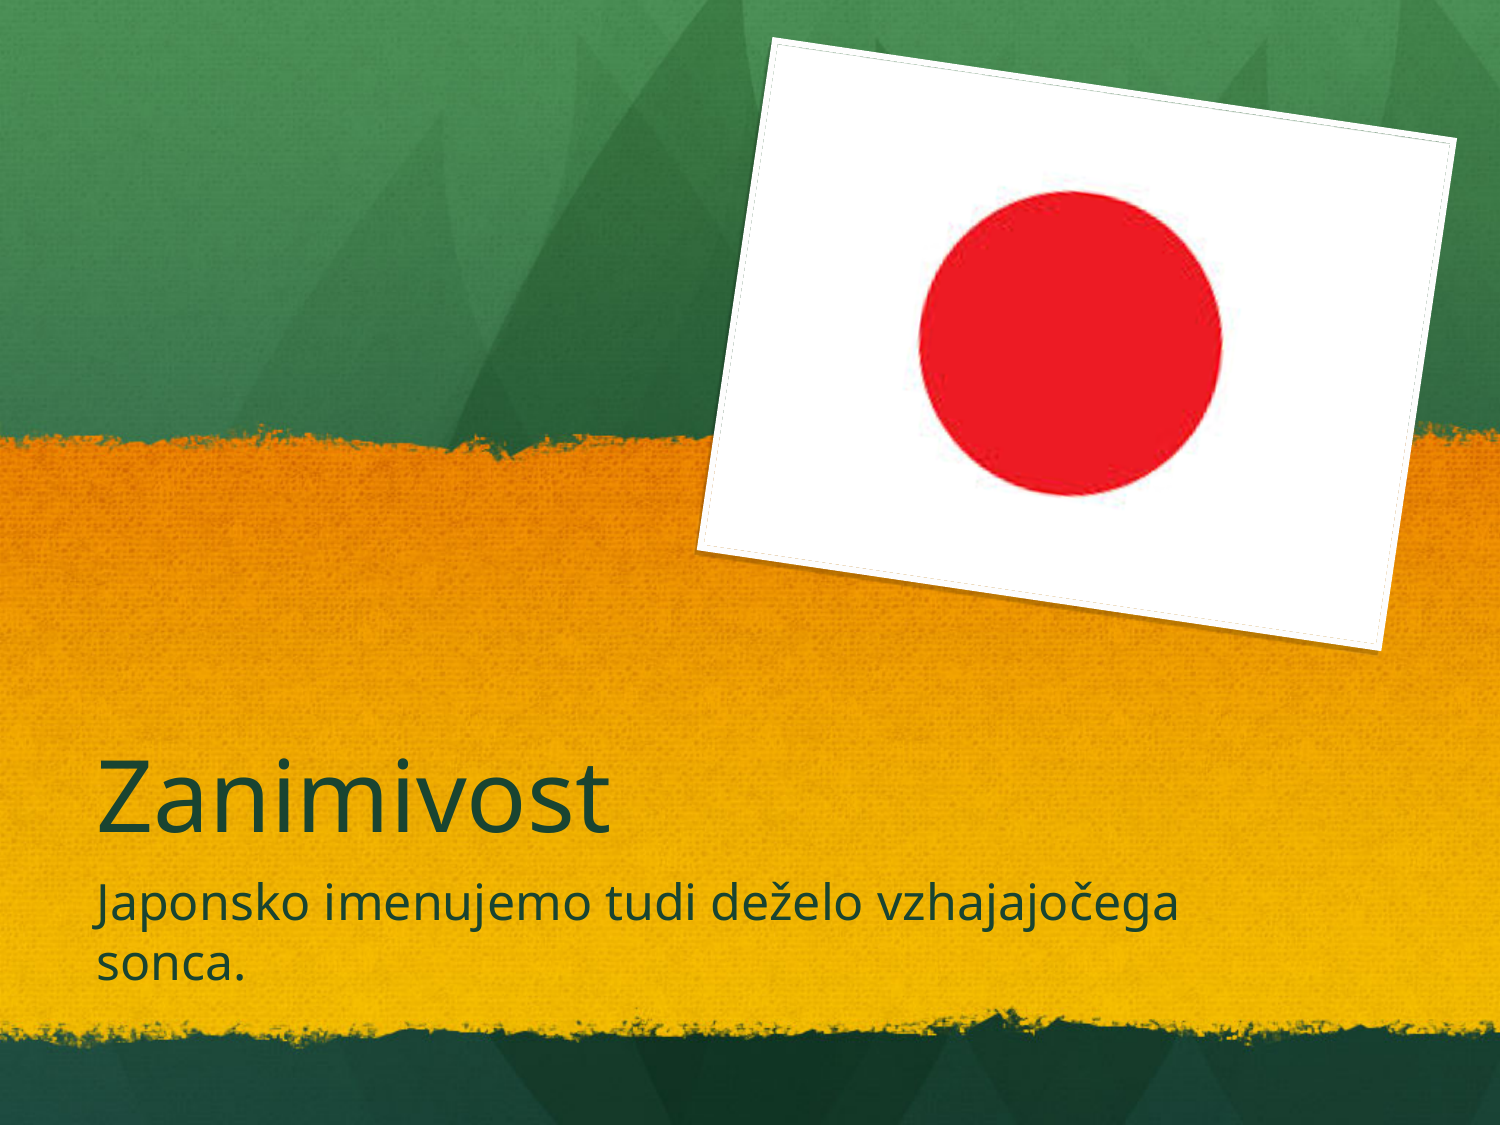

# Zanimivost
Japonsko imenujemo tudi deželo vzhajajočega sonca.